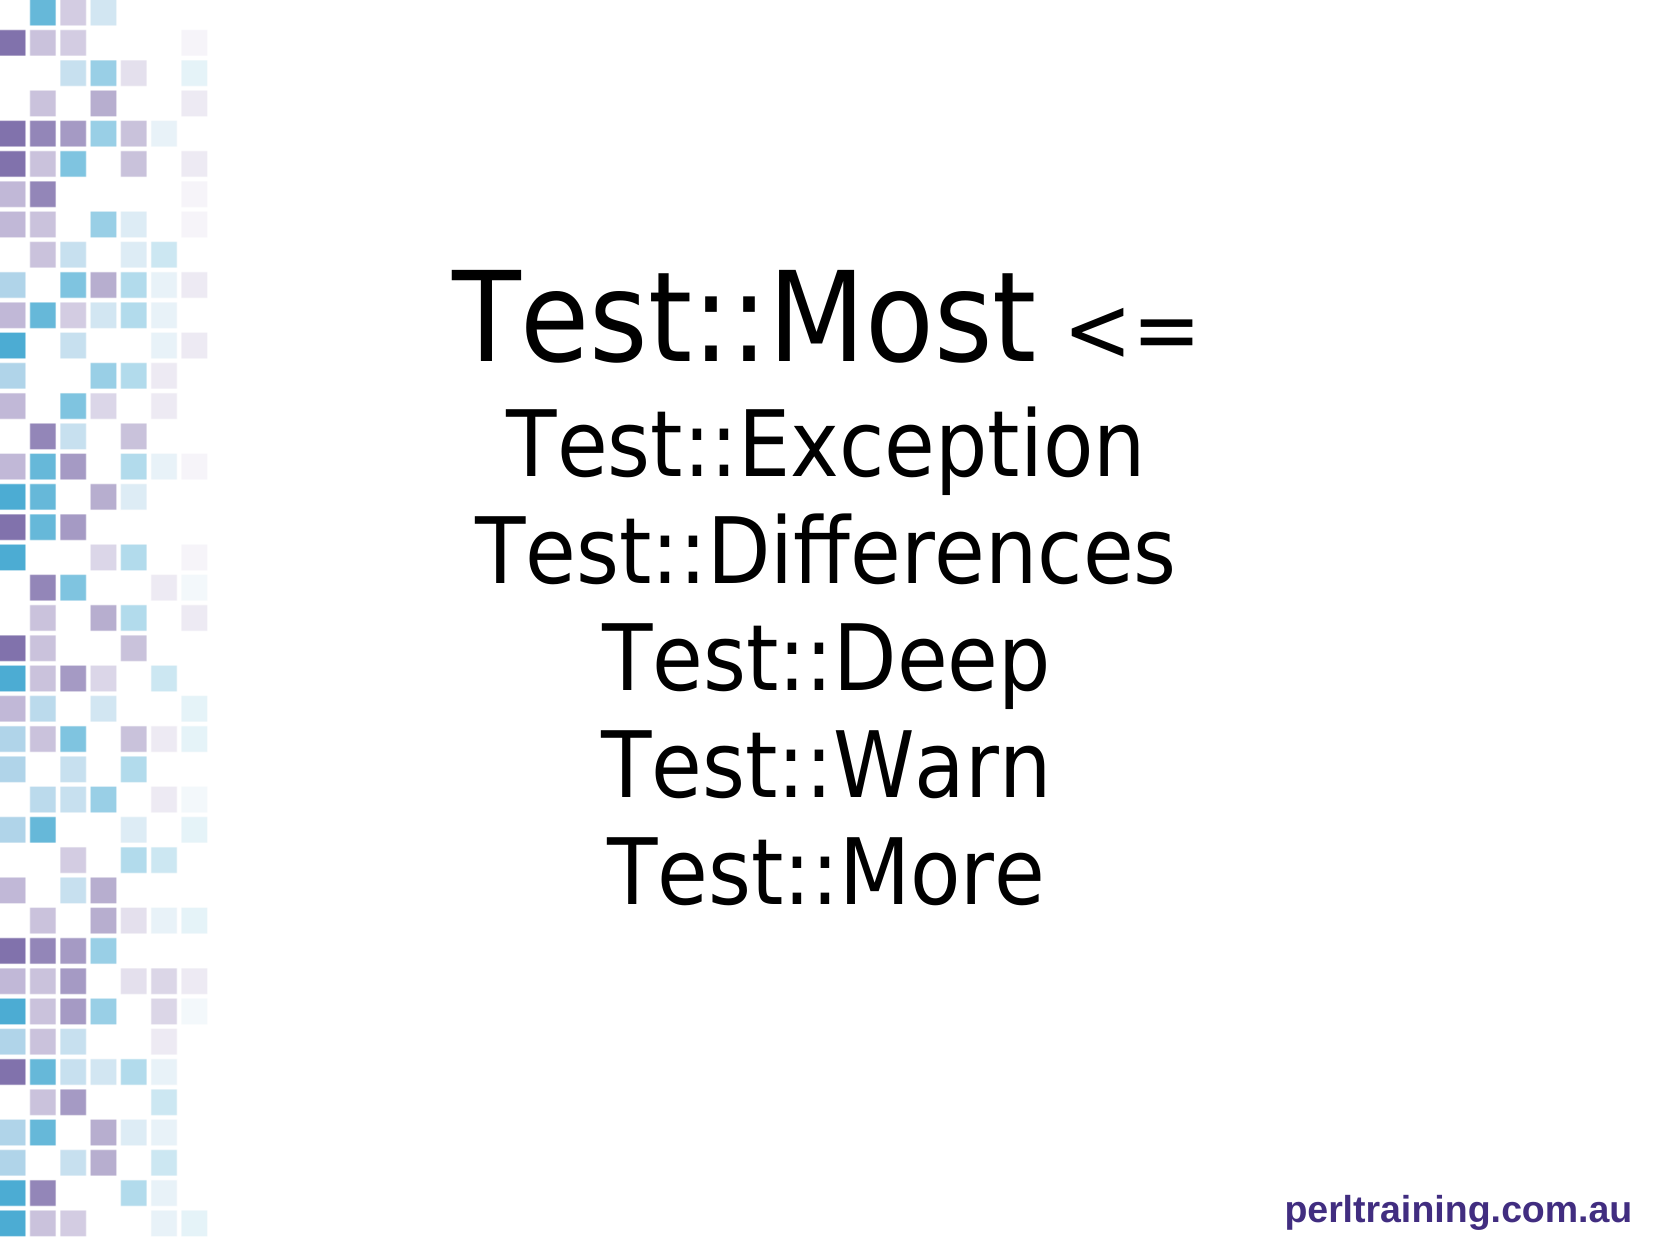

# Test::Most <= Test::Exception Test::Differences Test::Deep Test::Warn Test::More